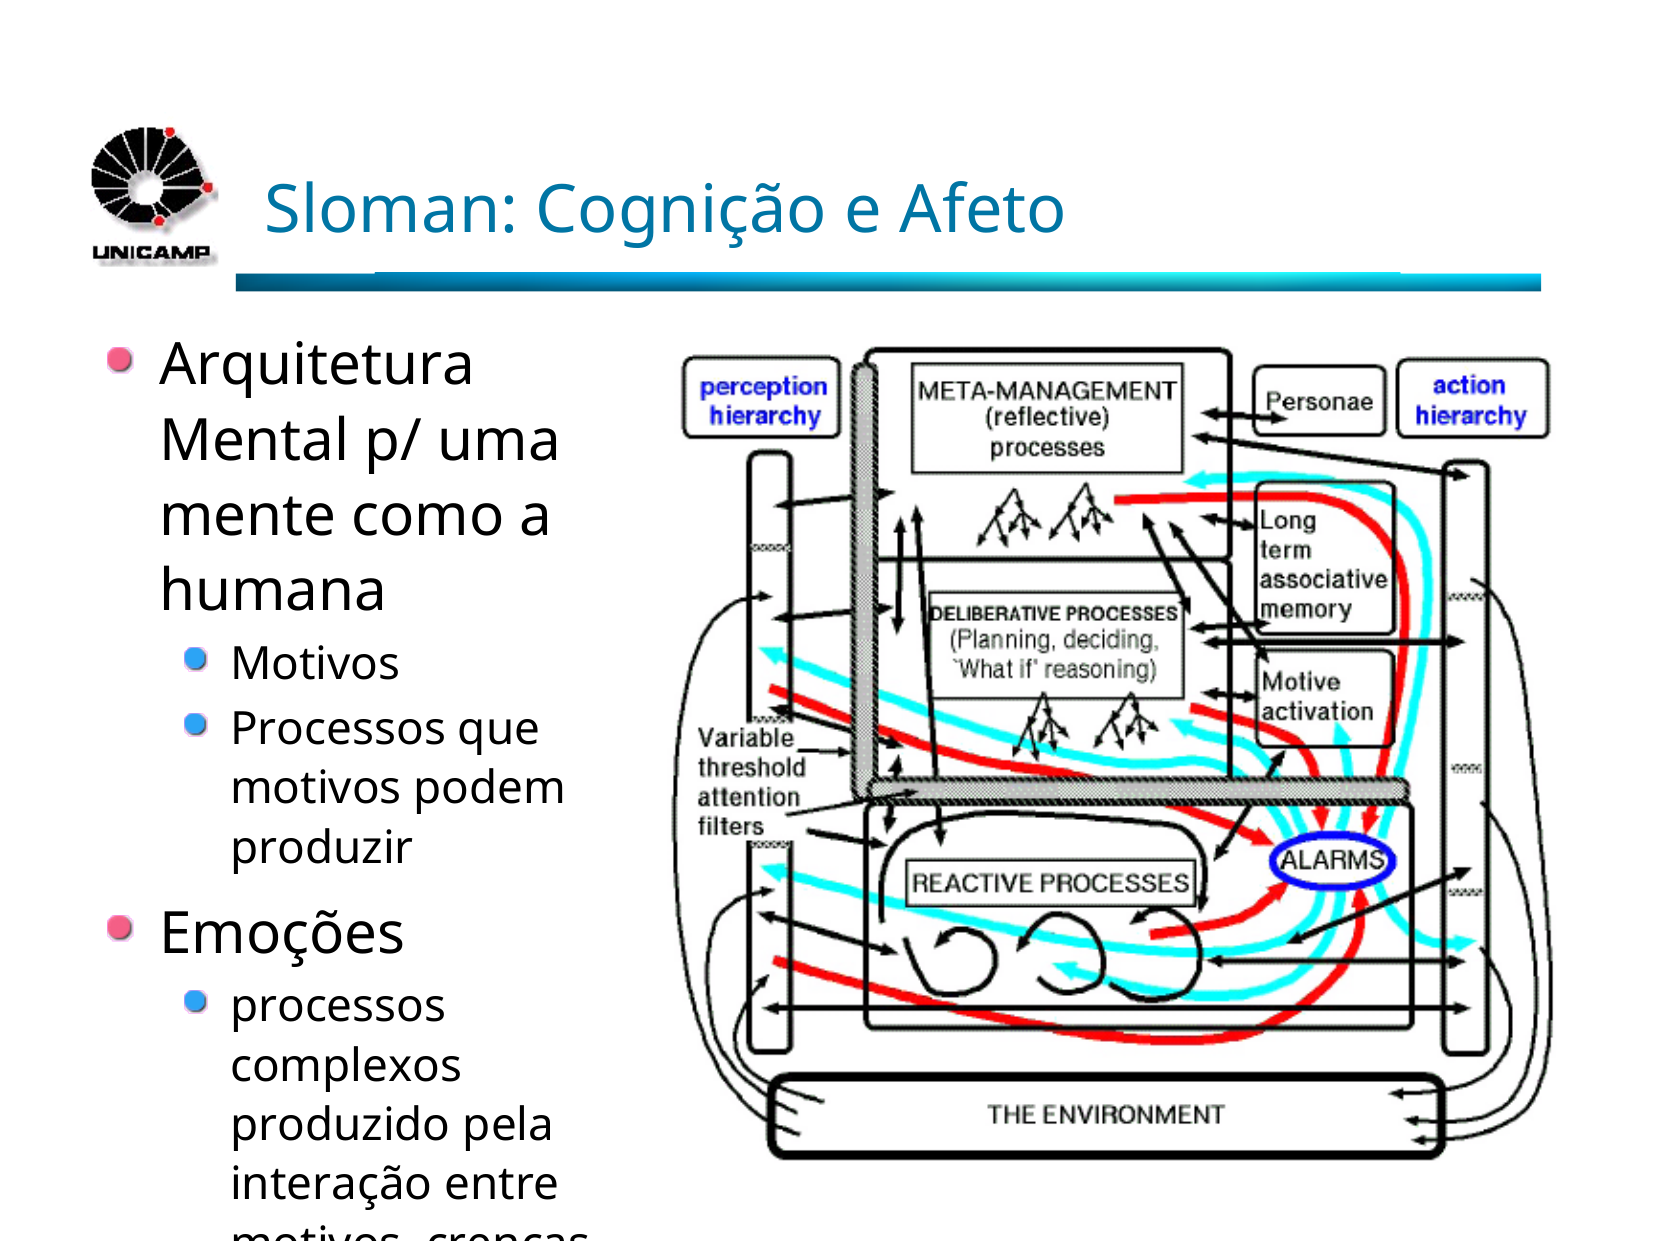

# Sloman: Cognição e Afeto
Arquitetura Mental p/ uma mente como a humana
Motivos
Processos que motivos podem produzir
Emoções
processos complexos produzido pela interação entre motivos, crenças, perceptos, etc.